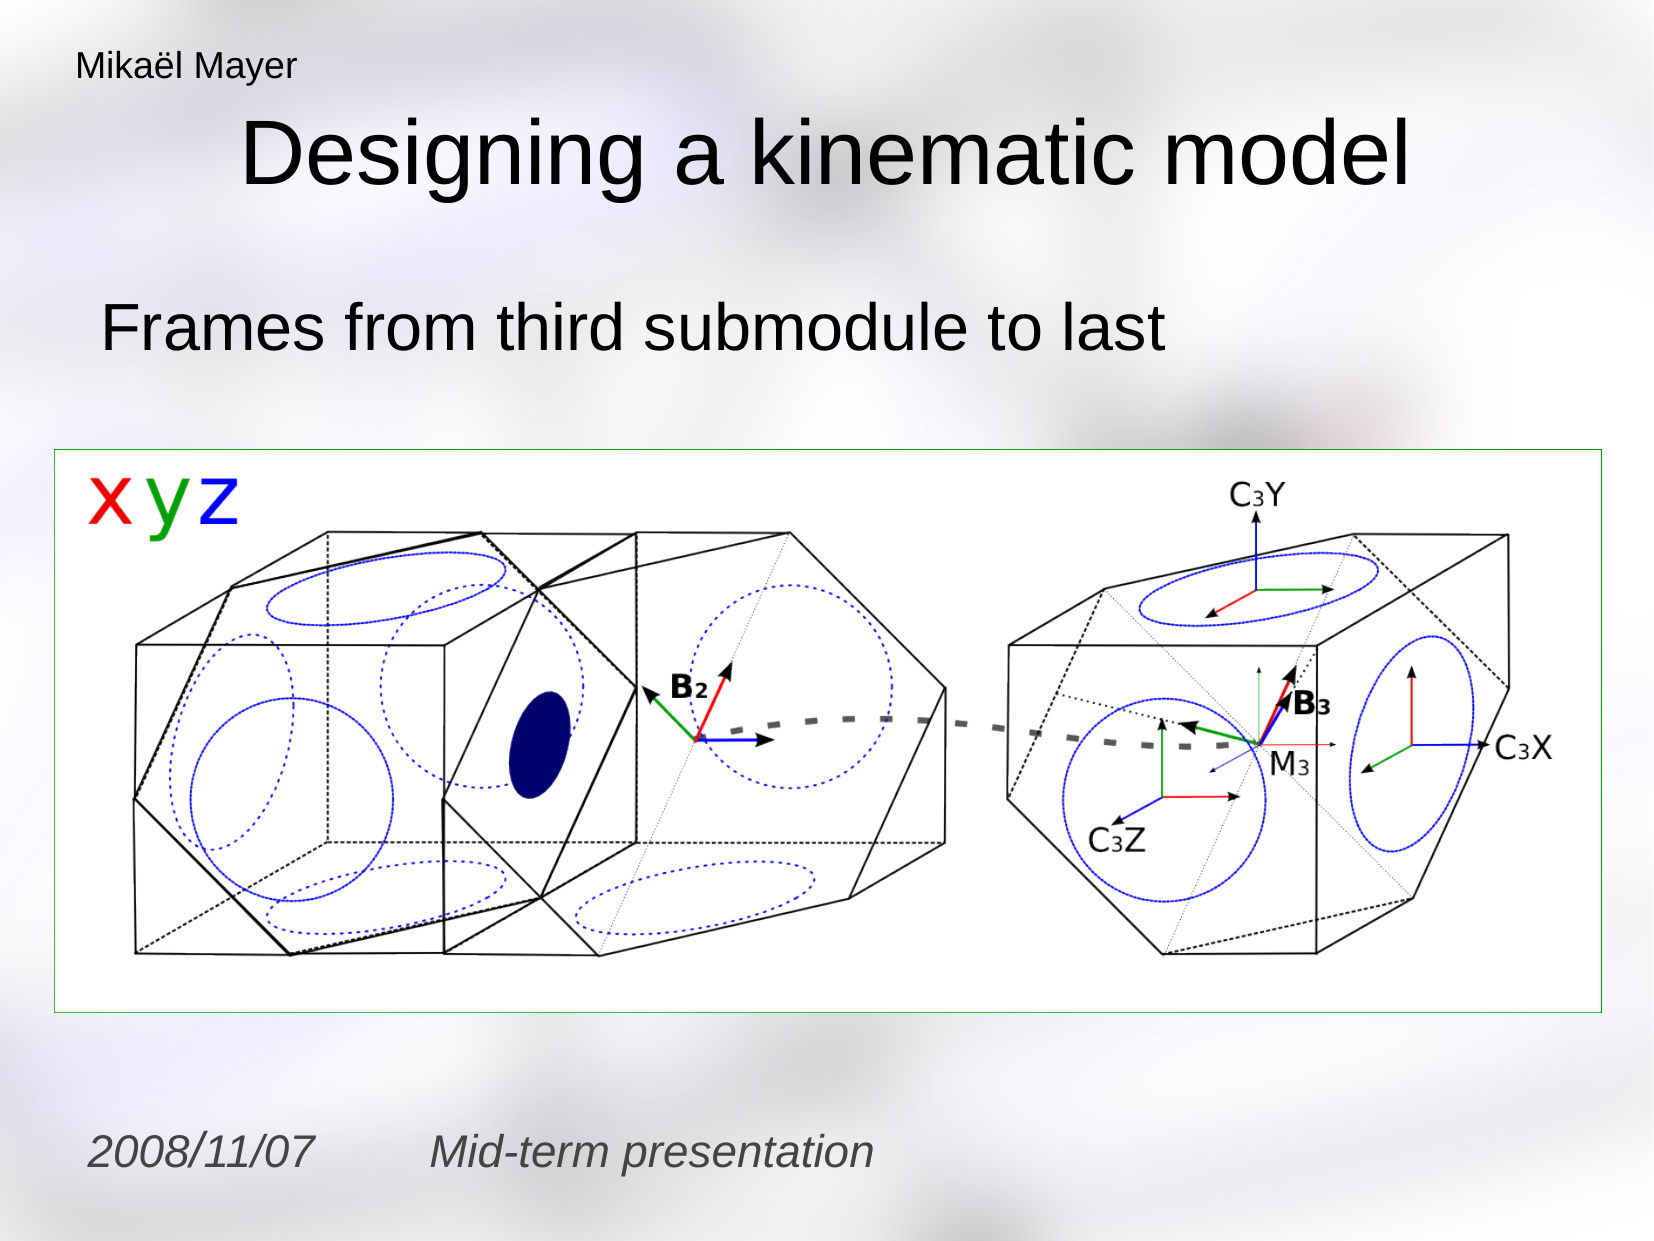

Mikaël Mayer
# Designing a kinematic model
Frames from third submodule to last
2008/11/07         Mid-term presentation